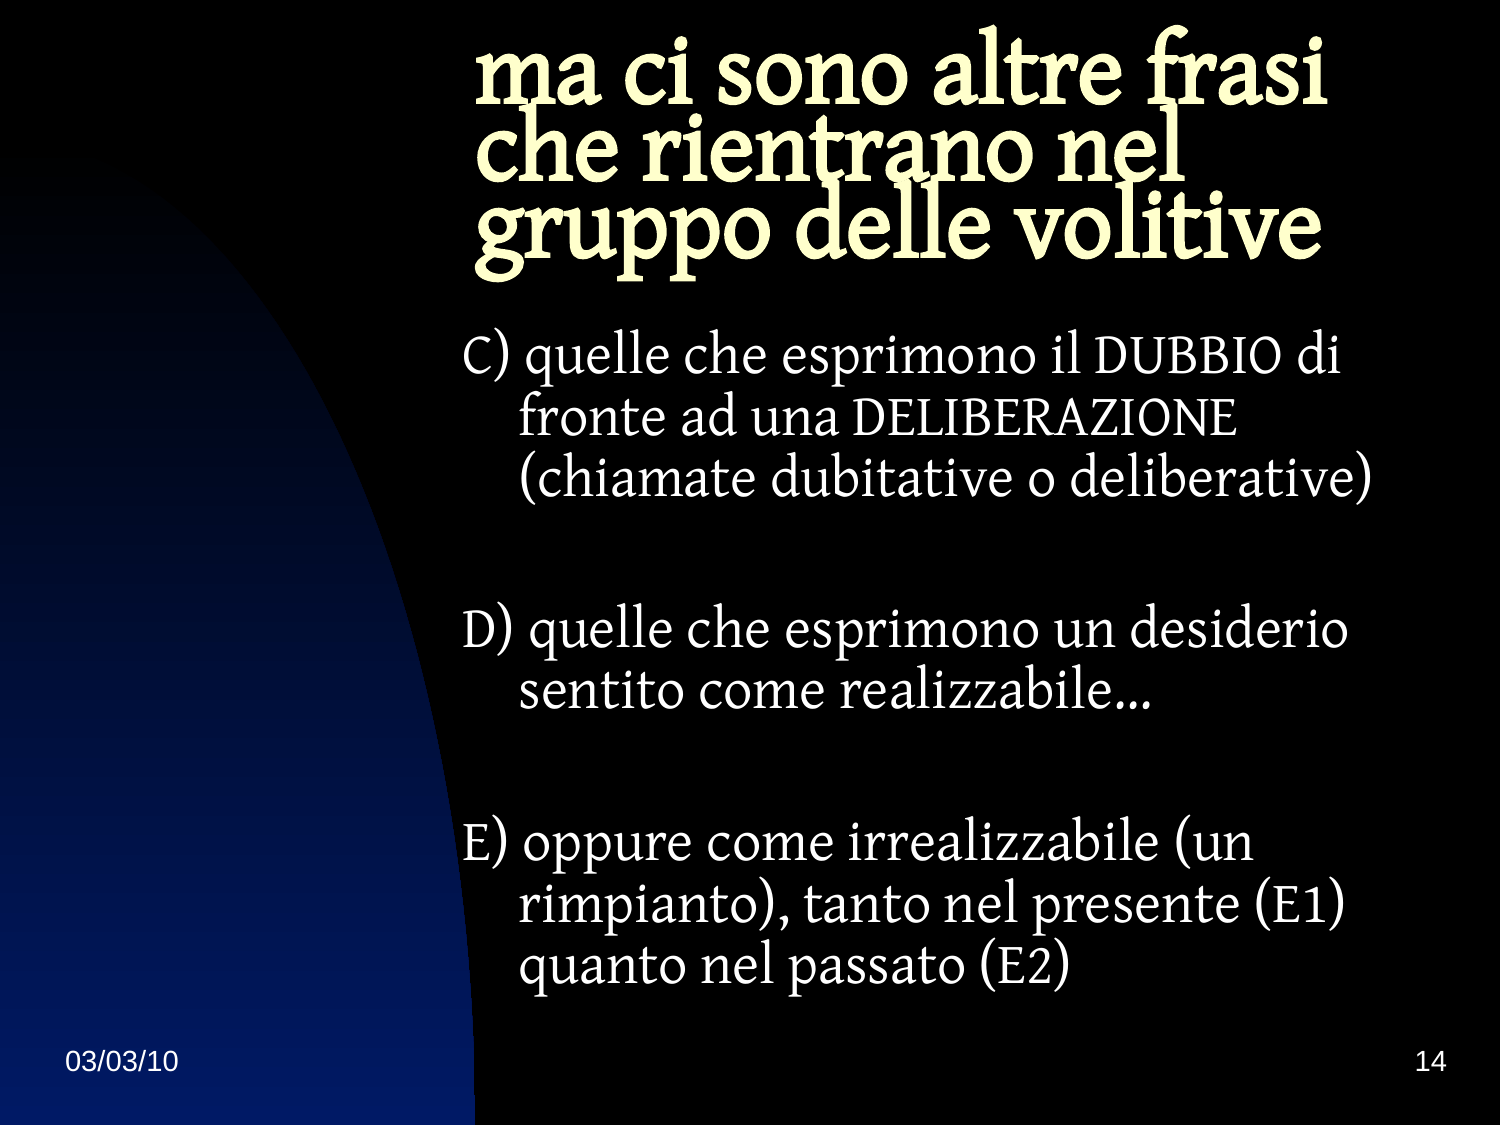

# ma ci sono altre frasi che rientrano nel gruppo delle volitive
C) quelle che esprimono il DUBBIO di fronte ad una DELIBERAZIONE (chiamate dubitative o deliberative)
D) quelle che esprimono un desiderio sentito come realizzabile...
E) oppure come irrealizzabile (un rimpianto), tanto nel presente (E1) quanto nel passato (E2)
14